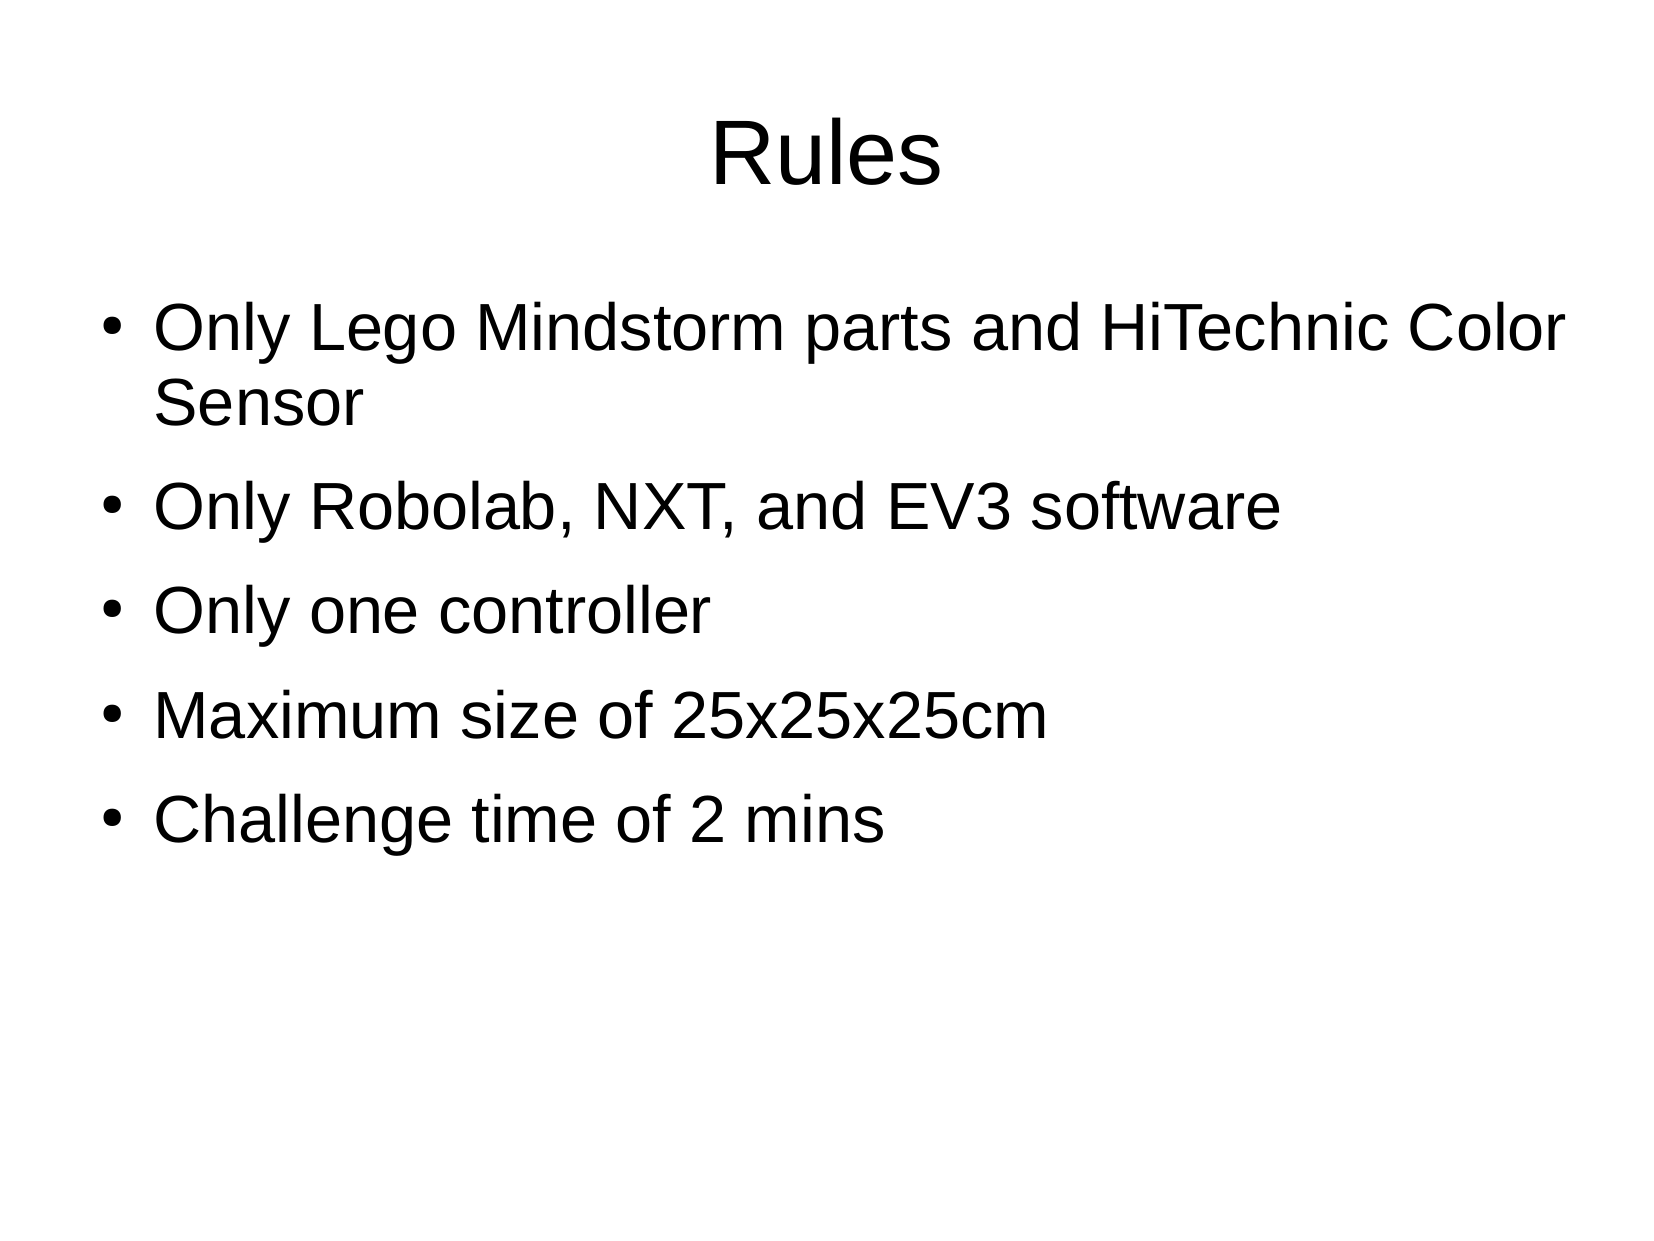

# Rules
Only Lego Mindstorm parts and HiTechnic Color Sensor
Only Robolab, NXT, and EV3 software
Only one controller
Maximum size of 25x25x25cm
Challenge time of 2 mins